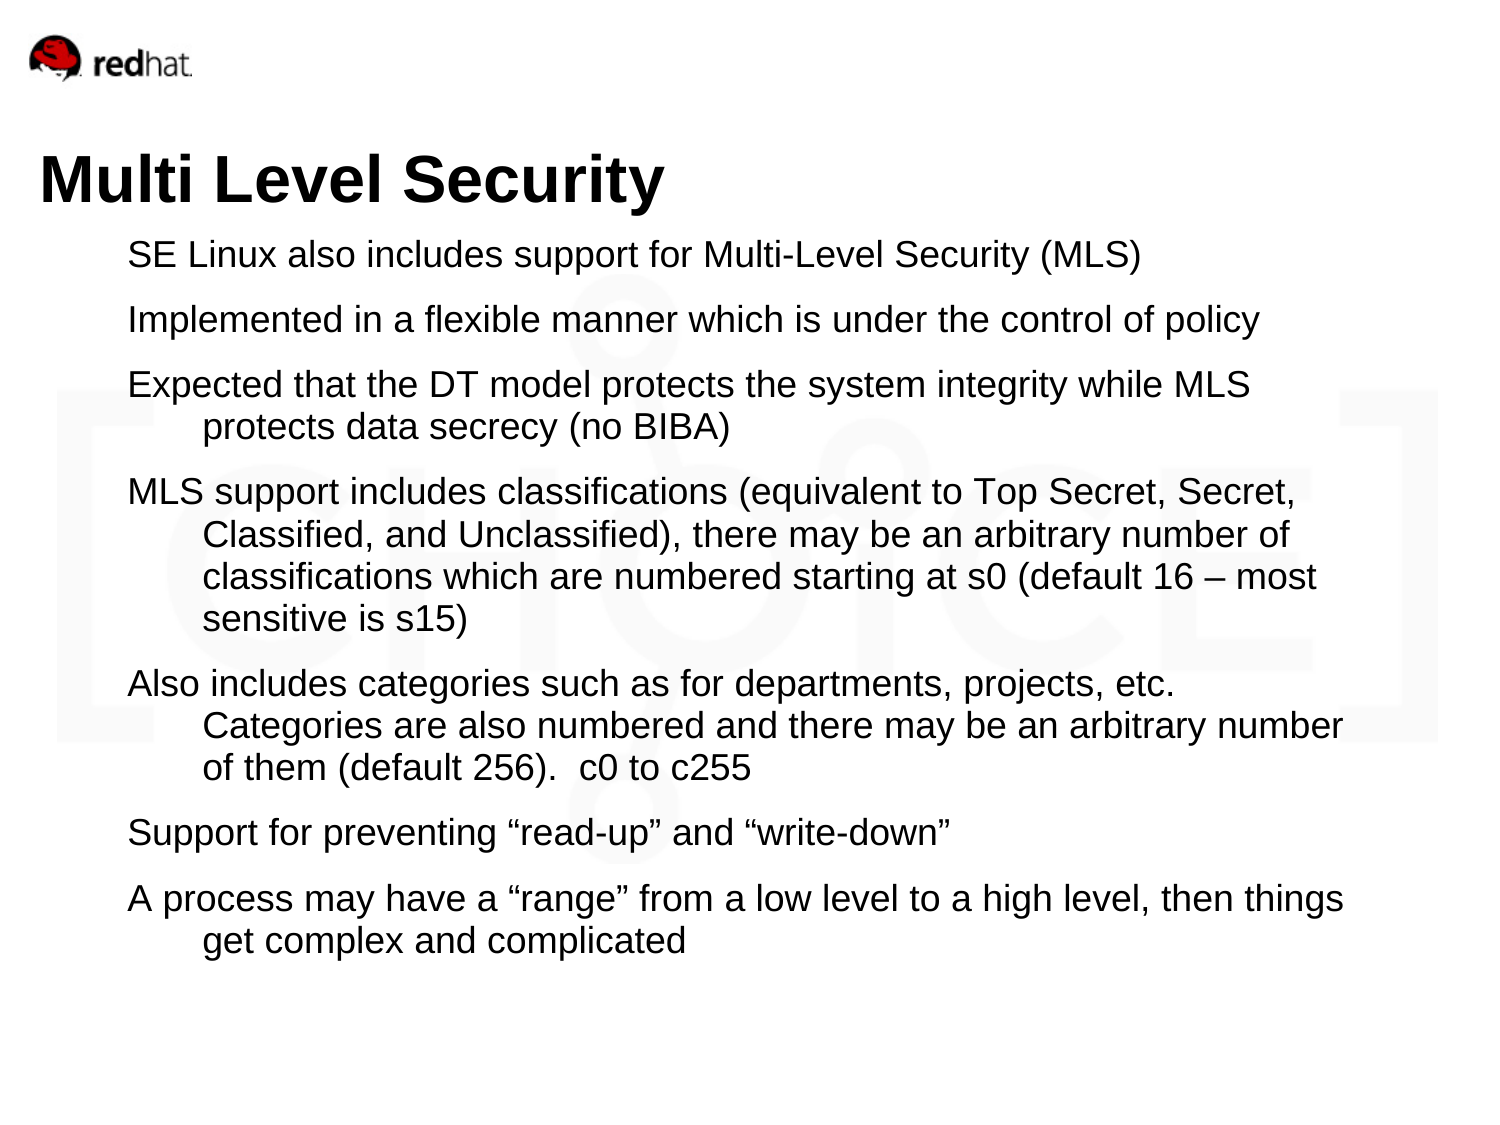

# Multi Level Security
SE Linux also includes support for Multi-Level Security (MLS)
Implemented in a flexible manner which is under the control of policy
Expected that the DT model protects the system integrity while MLS protects data secrecy (no BIBA)
MLS support includes classifications (equivalent to Top Secret, Secret, Classified, and Unclassified), there may be an arbitrary number of classifications which are numbered starting at s0 (default 16 – most sensitive is s15)
Also includes categories such as for departments, projects, etc. Categories are also numbered and there may be an arbitrary number of them (default 256). c0 to c255
Support for preventing “read-up” and “write-down”
A process may have a “range” from a low level to a high level, then things get complex and complicated